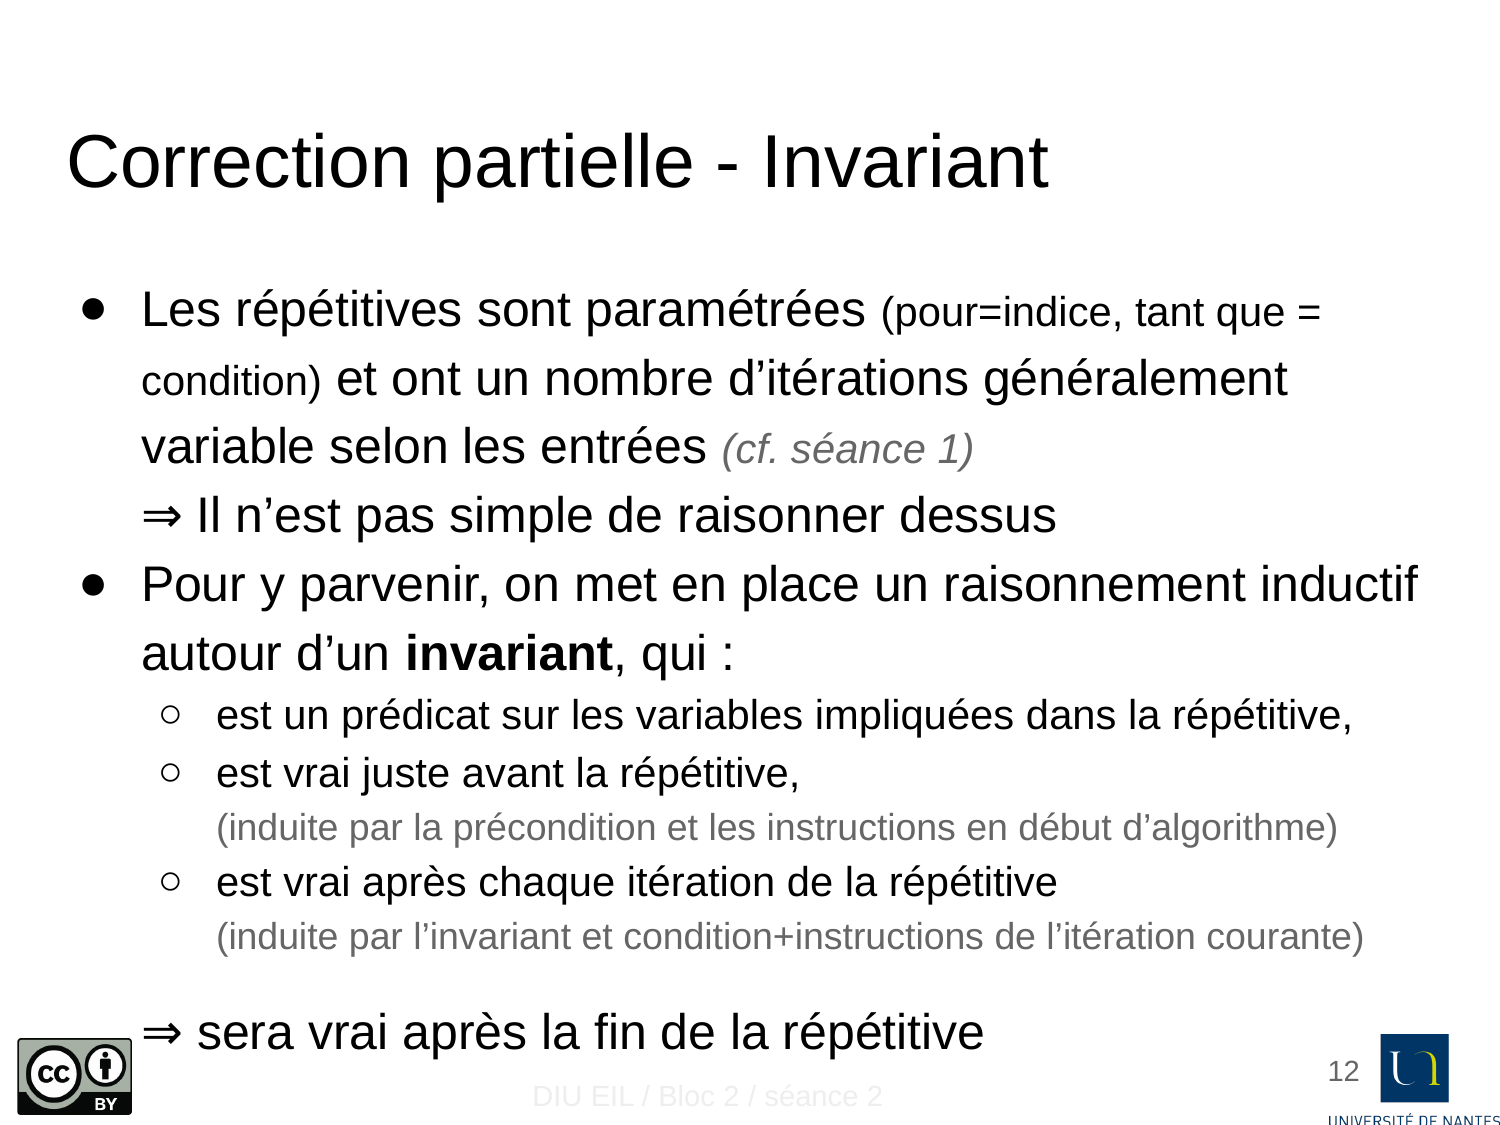

# Correction partielle - Invariant
Les répétitives sont paramétrées (pour=indice, tant que = condition) et ont un nombre d’itérations généralement variable selon les entrées (cf. séance 1)
⇒ Il n’est pas simple de raisonner dessus
Pour y parvenir, on met en place un raisonnement inductif autour d’un invariant, qui :
est un prédicat sur les variables impliquées dans la répétitive,
est vrai juste avant la répétitive,
(induite par la précondition et les instructions en début d’algorithme)
est vrai après chaque itération de la répétitive
(induite par l’invariant et condition+instructions de l’itération courante)
⇒ sera vrai après la fin de la répétitive